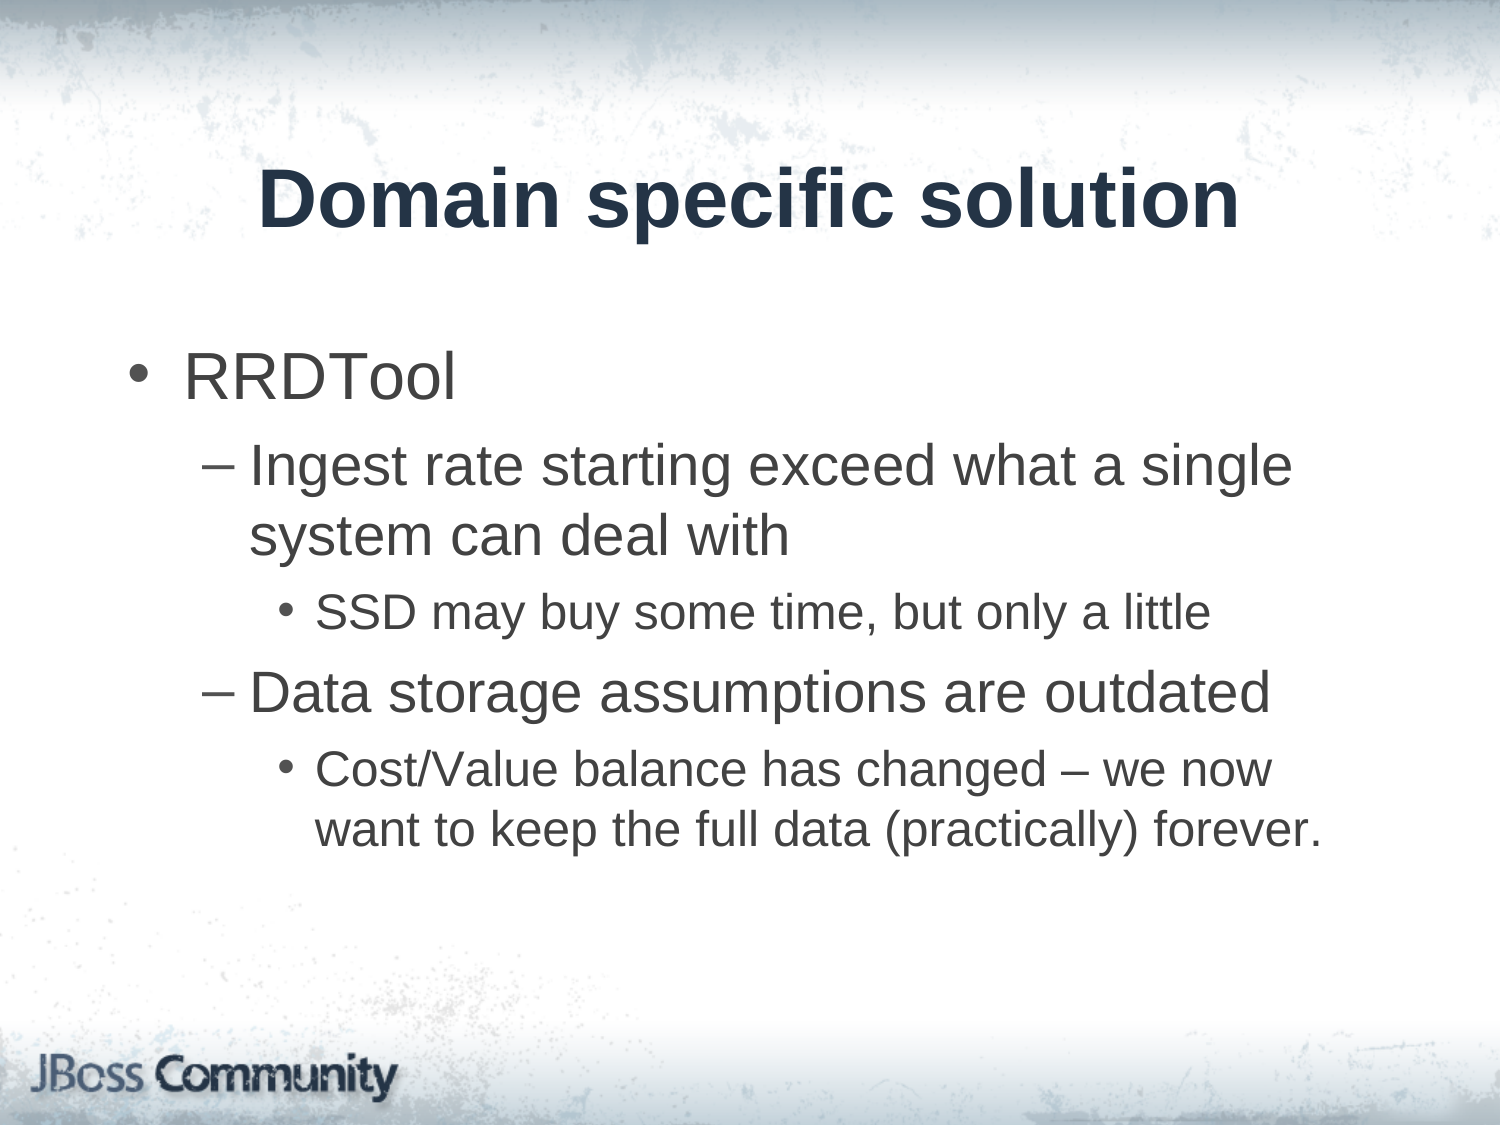

# Domain specific solution
RRDTool
Ingest rate starting exceed what a single system can deal with
SSD may buy some time, but only a little
Data storage assumptions are outdated
Cost/Value balance has changed – we now want to keep the full data (practically) forever.